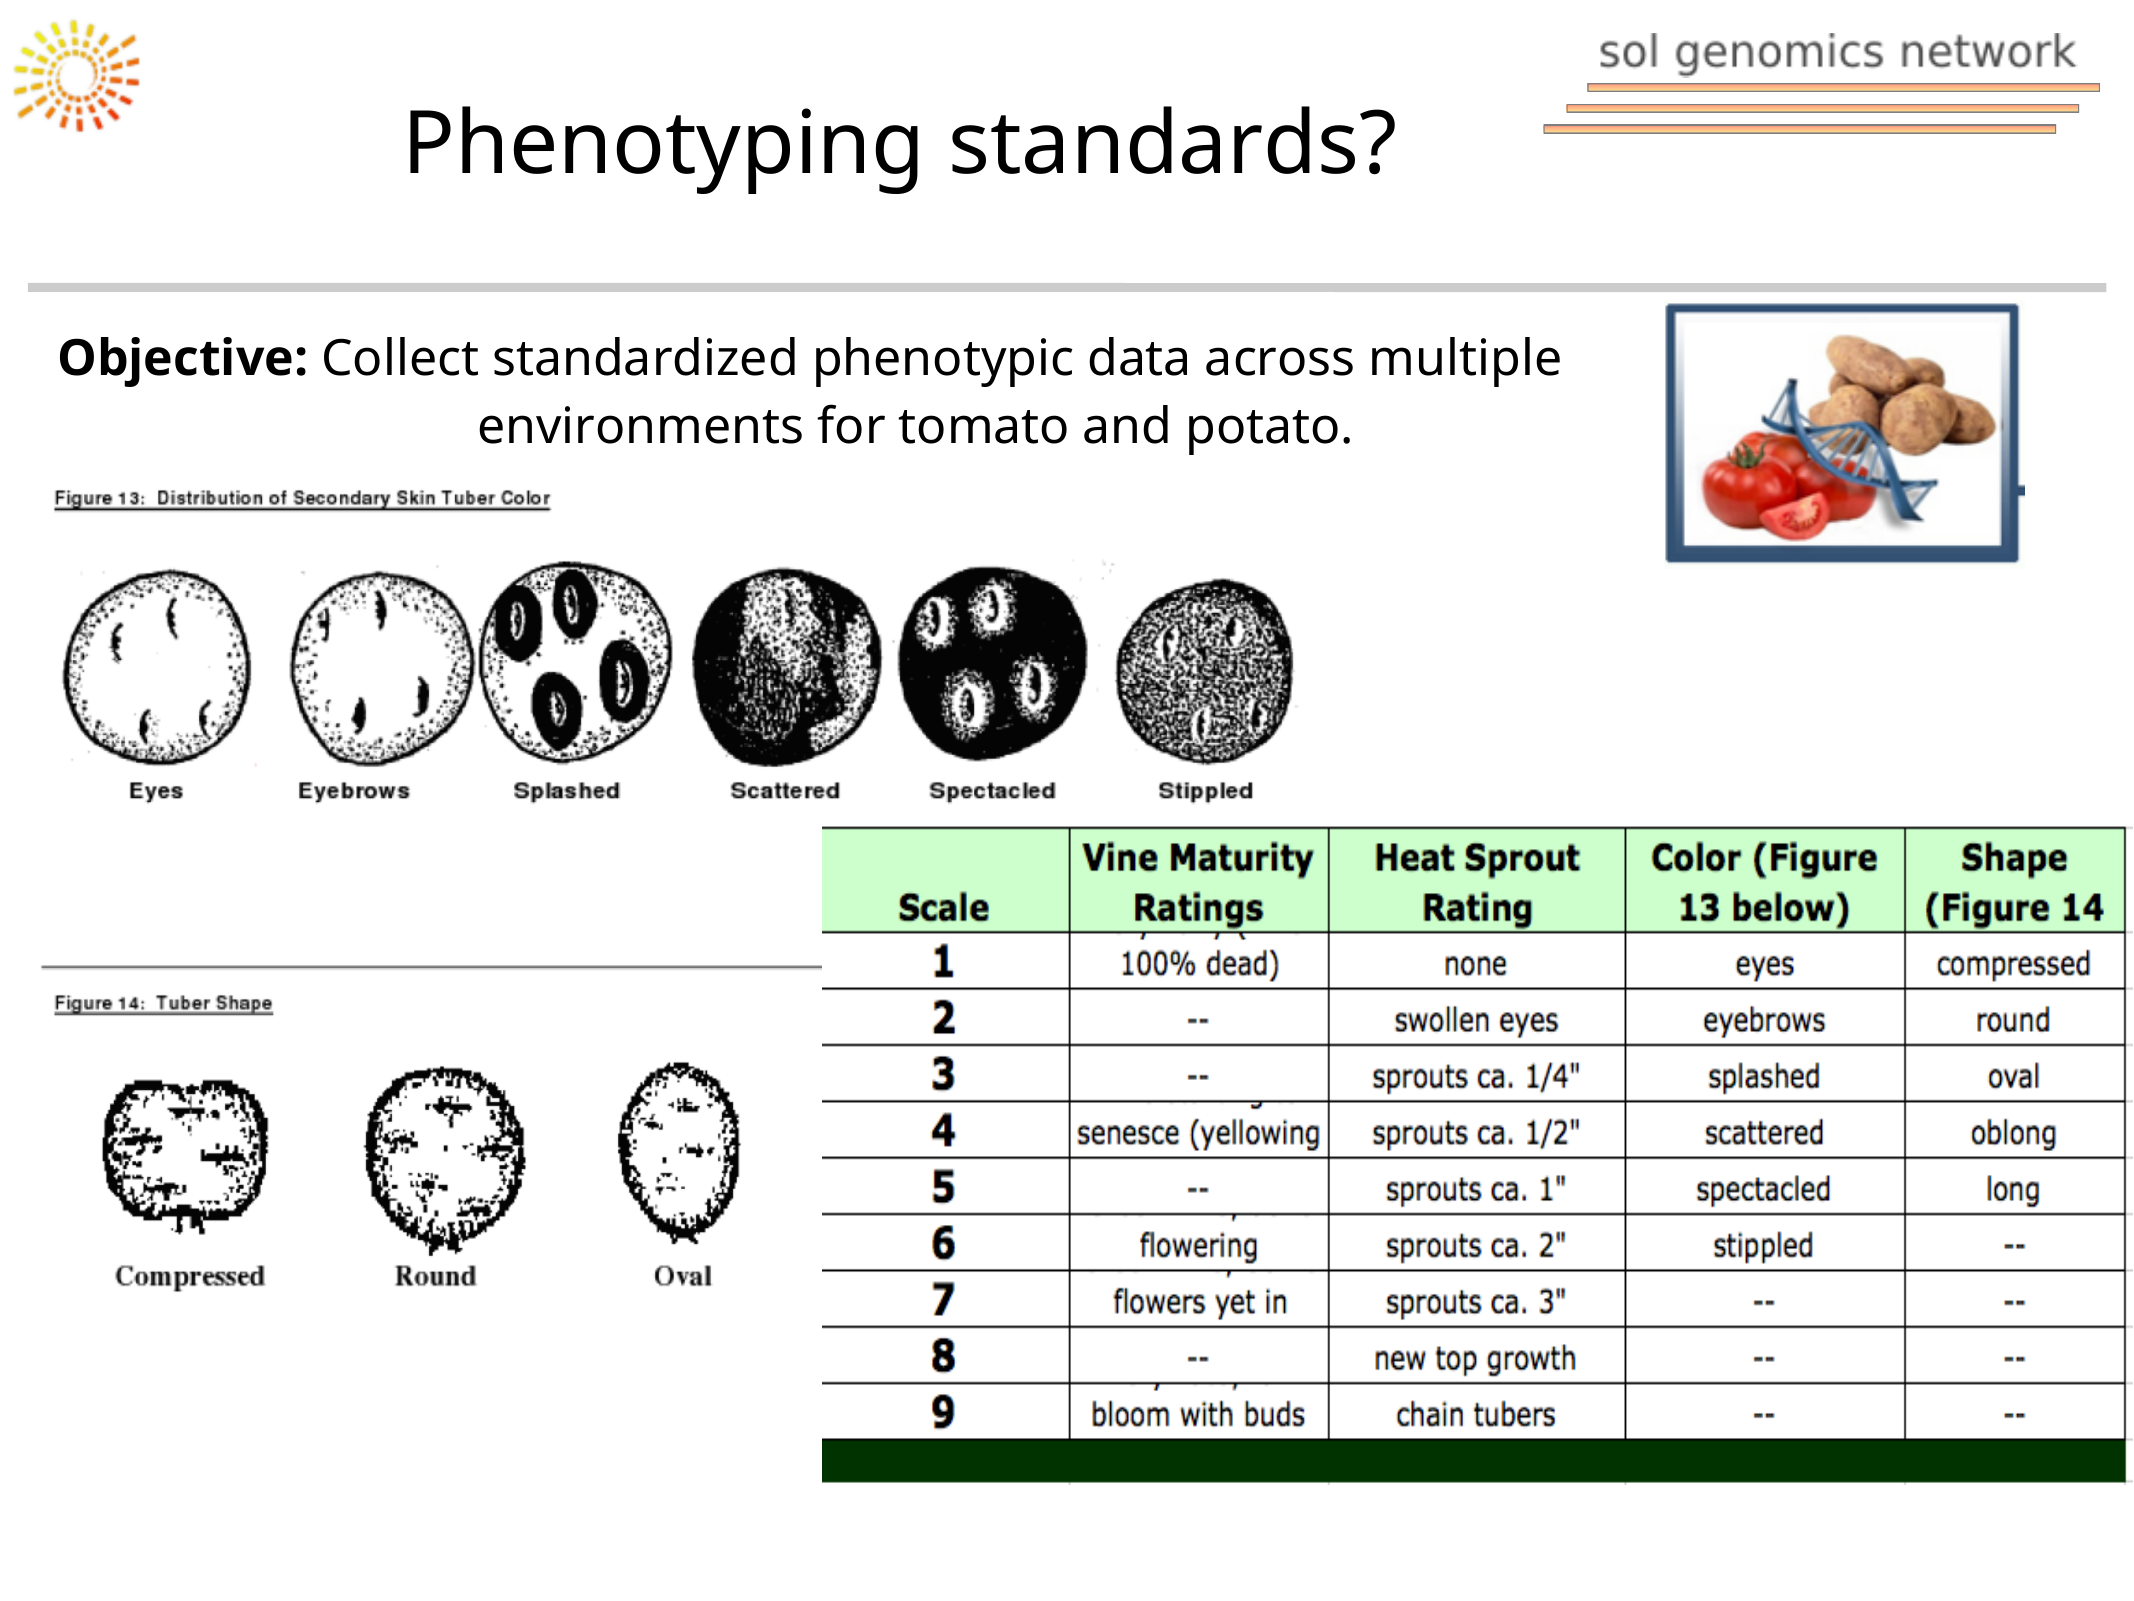

Phenotyping standards?
Objective: Collect standardized phenotypic data across multiple 				 environments for tomato and potato.